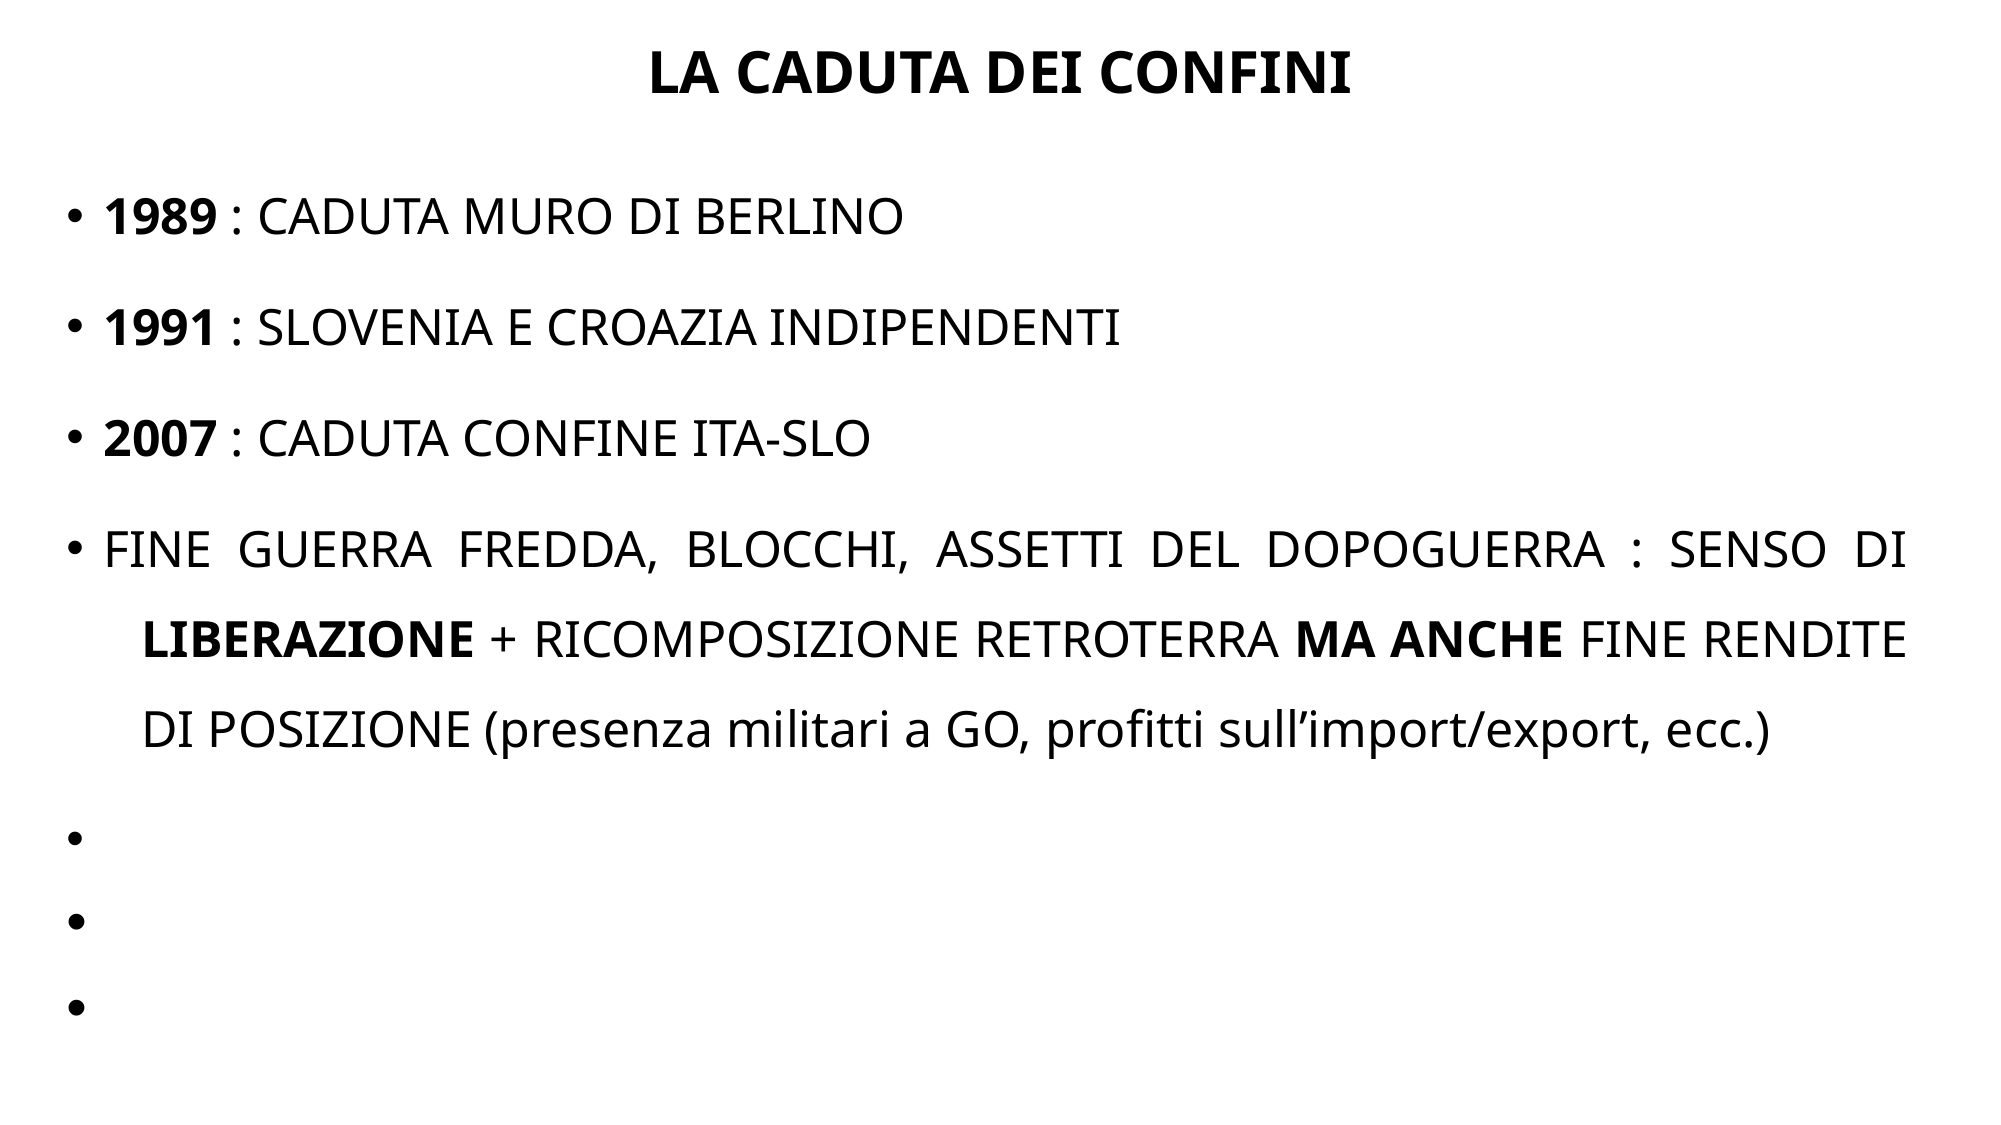

# LA CADUTA DEI CONFINI
1989 : CADUTA MURO DI BERLINO
1991 : SLOVENIA E CROAZIA INDIPENDENTI
2007 : CADUTA CONFINE ITA-SLO
FINE GUERRA FREDDA, BLOCCHI, ASSETTI DEL DOPOGUERRA : SENSO DI LIBERAZIONE + RICOMPOSIZIONE RETROTERRA MA ANCHE FINE RENDITE DI POSIZIONE (presenza militari a GO, profitti sull’import/export, ecc.)